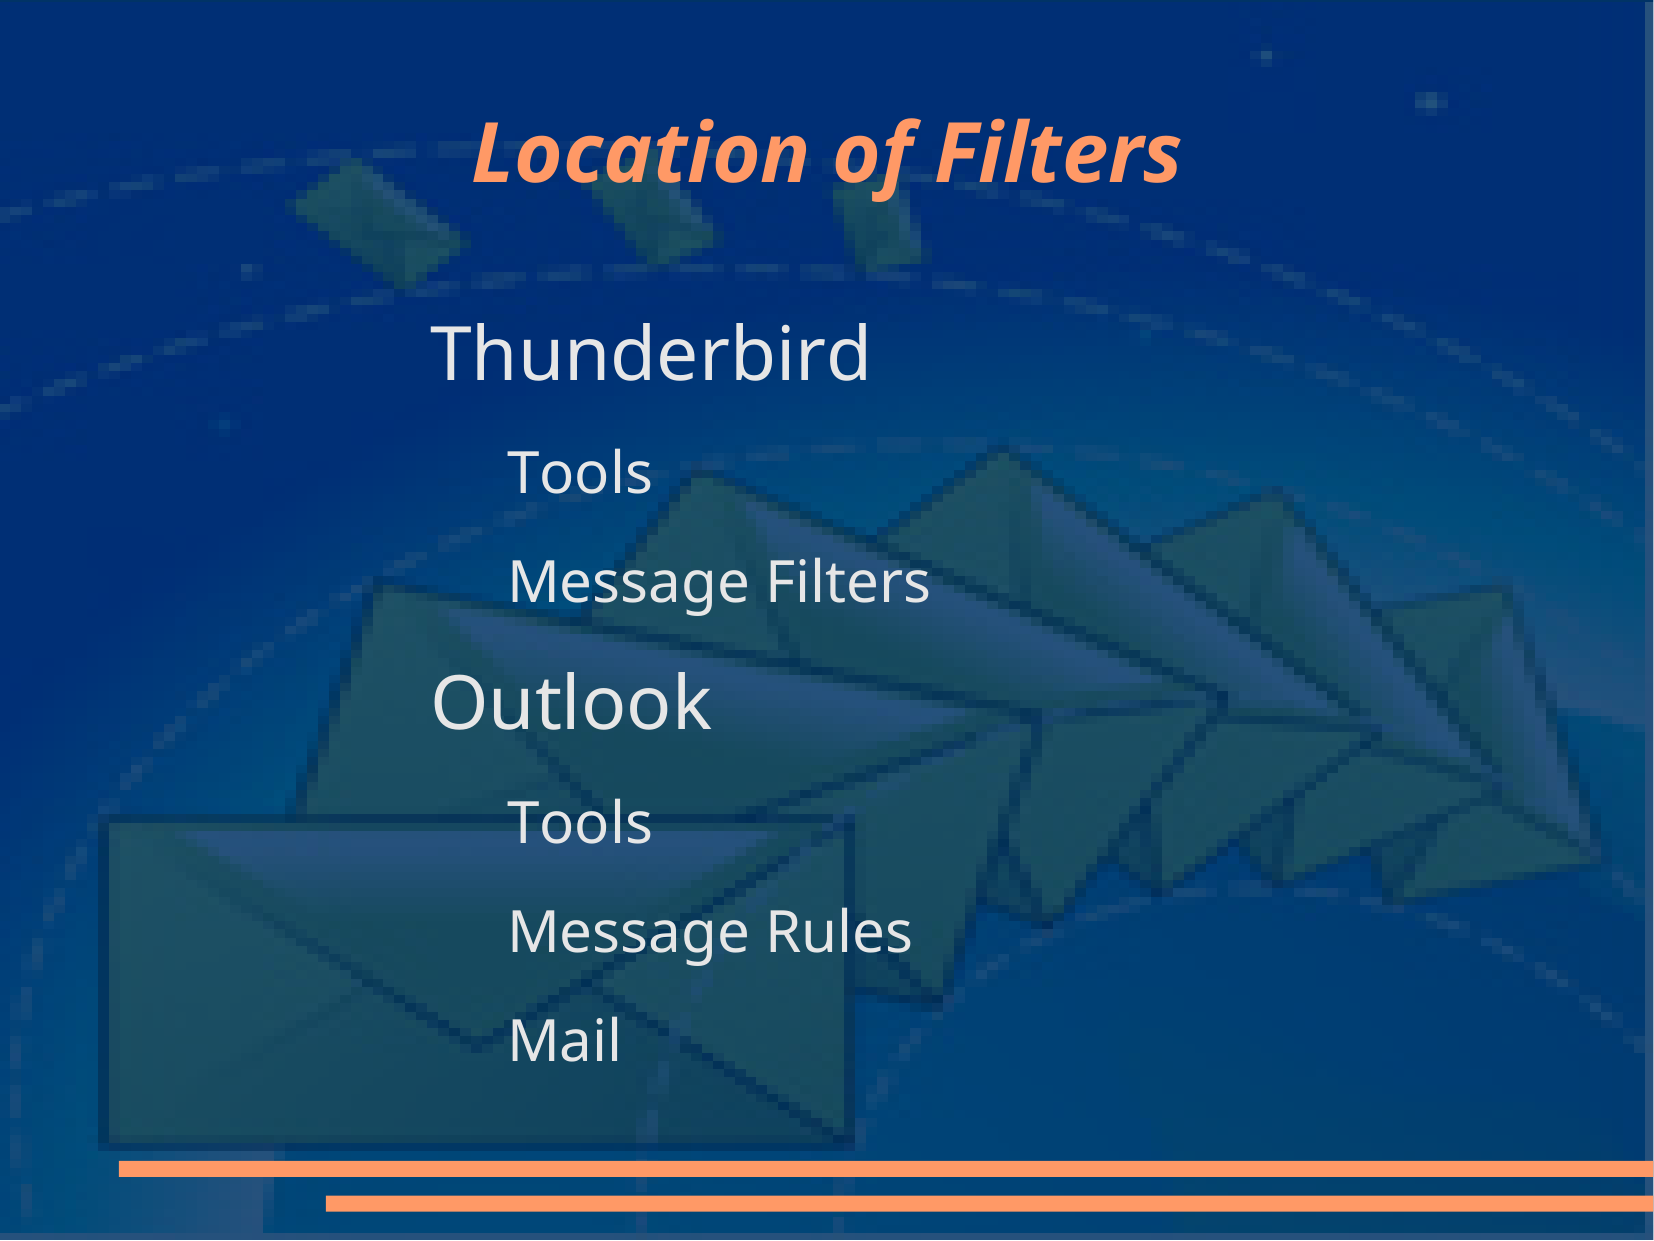

# Location of Filters
Thunderbird
Tools
Message Filters
Outlook
Tools
Message Rules
Mail